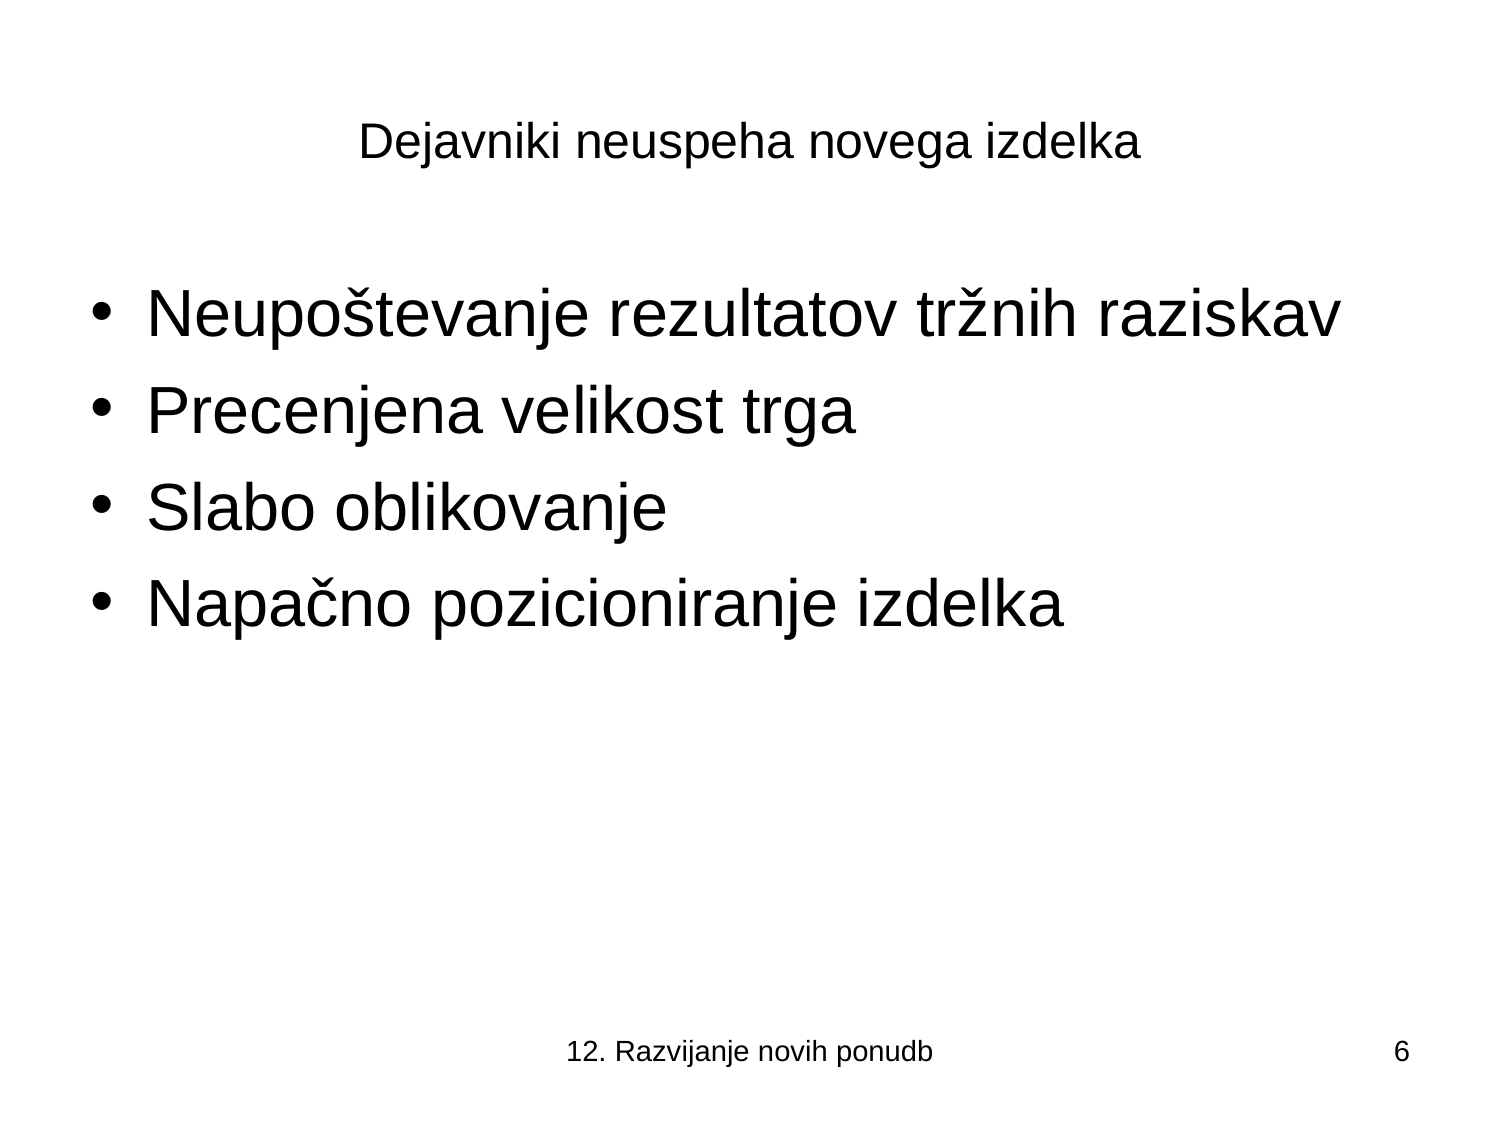

# Dejavniki neuspeha novega izdelka
Neupoštevanje rezultatov tržnih raziskav
Precenjena velikost trga
Slabo oblikovanje
Napačno pozicioniranje izdelka
12. Razvijanje novih ponudb